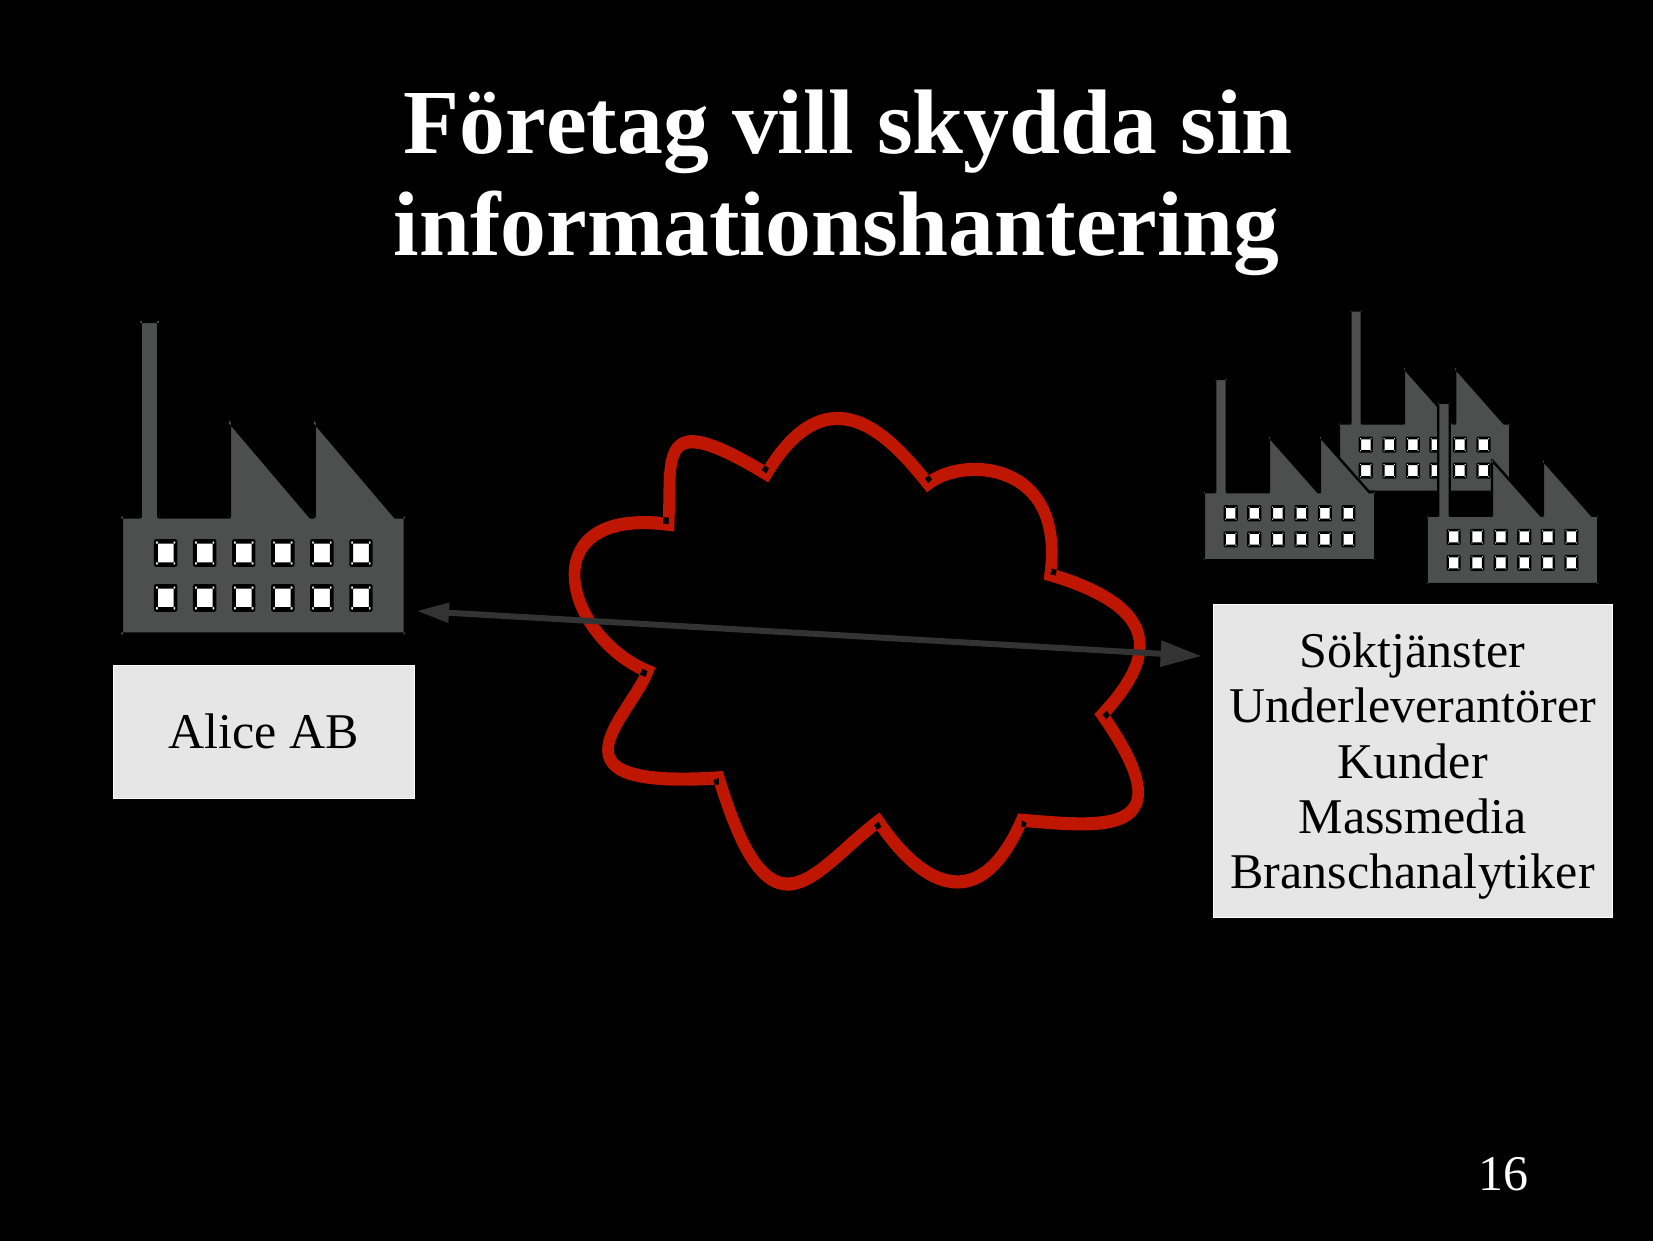

Företag vill skydda sin
informationshantering
Söktjänster
Underleverantörer
Kunder
Massmedia
Branschanalytiker
Alice AB